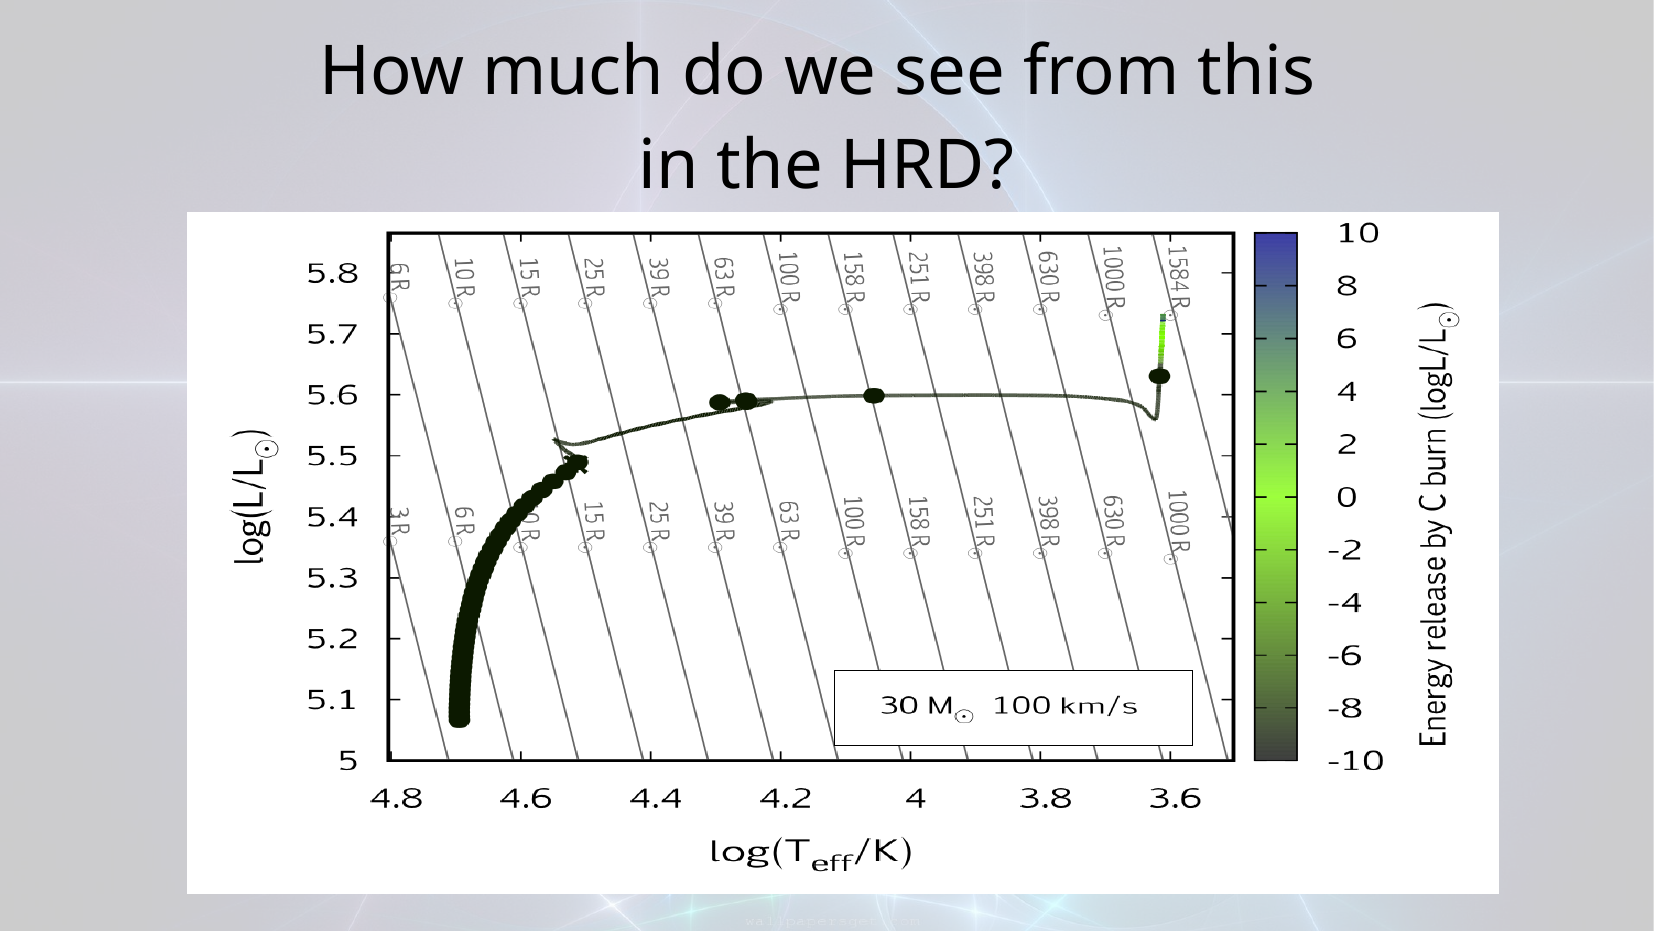

# How much do we see from this in the HRD?